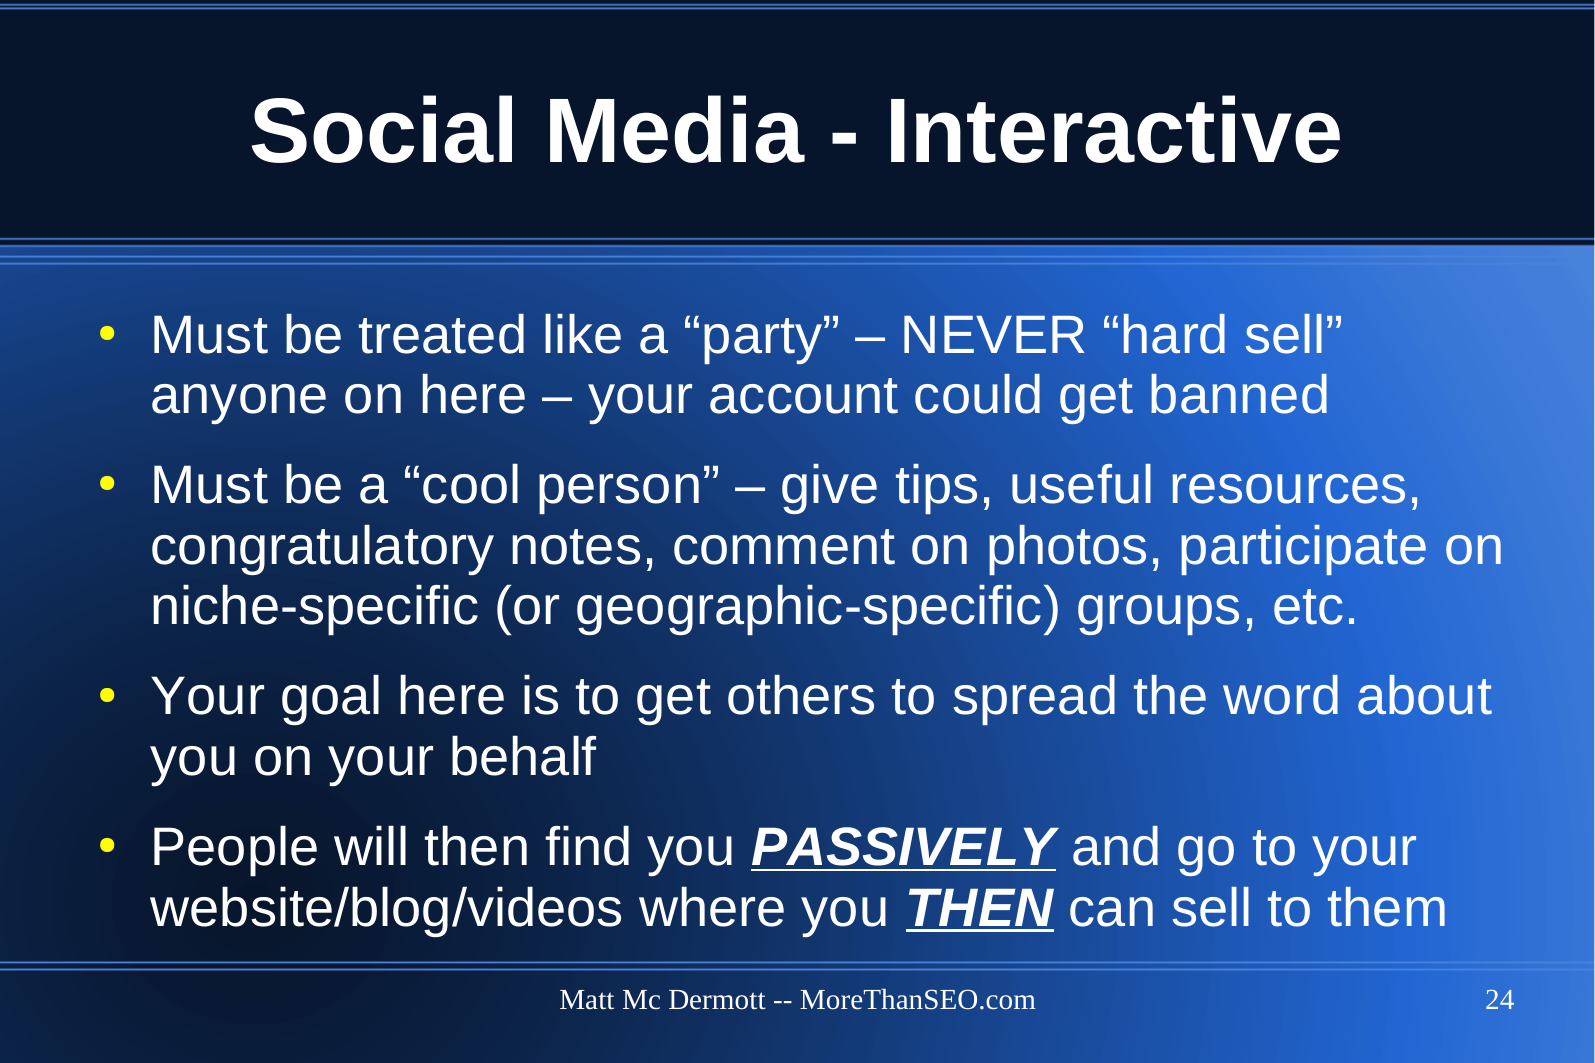

# Social Media - Interactive
Must be treated like a “party” – NEVER “hard sell” anyone on here – your account could get banned
Must be a “cool person” – give tips, useful resources, congratulatory notes, comment on photos, participate on niche-specific (or geographic-specific) groups, etc.
Your goal here is to get others to spread the word about you on your behalf
People will then find you PASSIVELY and go to your website/blog/videos where you THEN can sell to them
Matt Mc Dermott -- MoreThanSEO.com
24